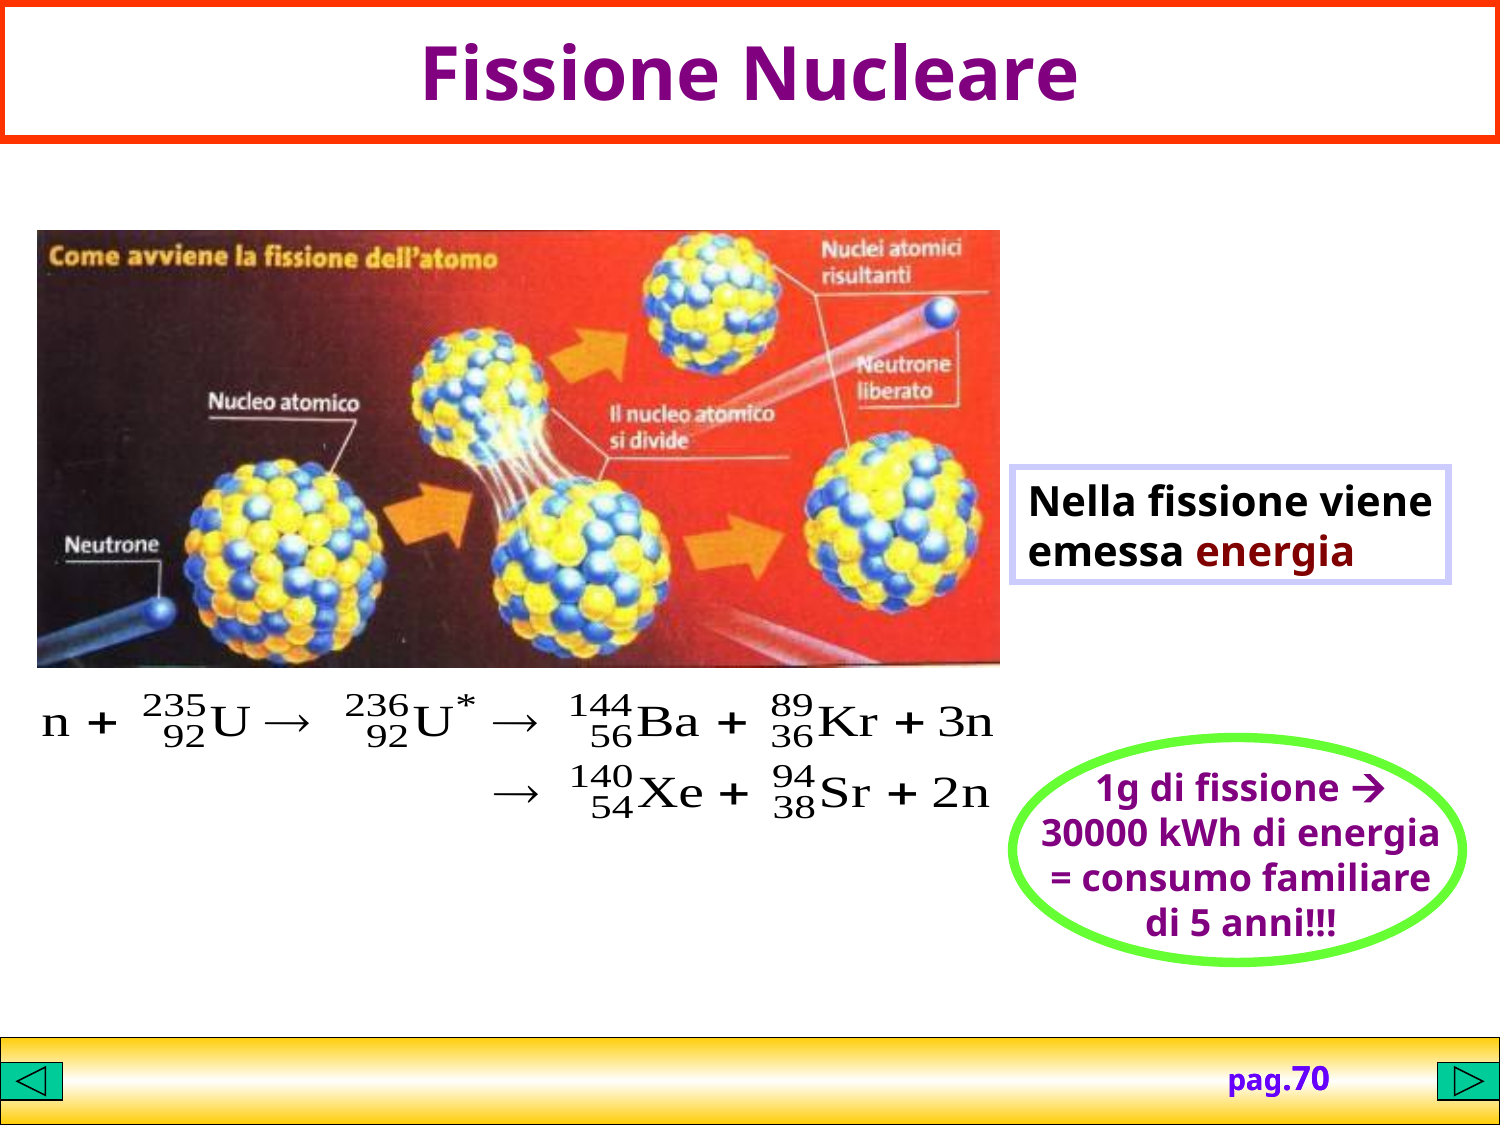

# Fissione Nucleare
Nella fissione viene
emessa energia
1g di fissione 
30000 kWh di energia
= consumo familiare
di 5 anni!!!
pag.
70